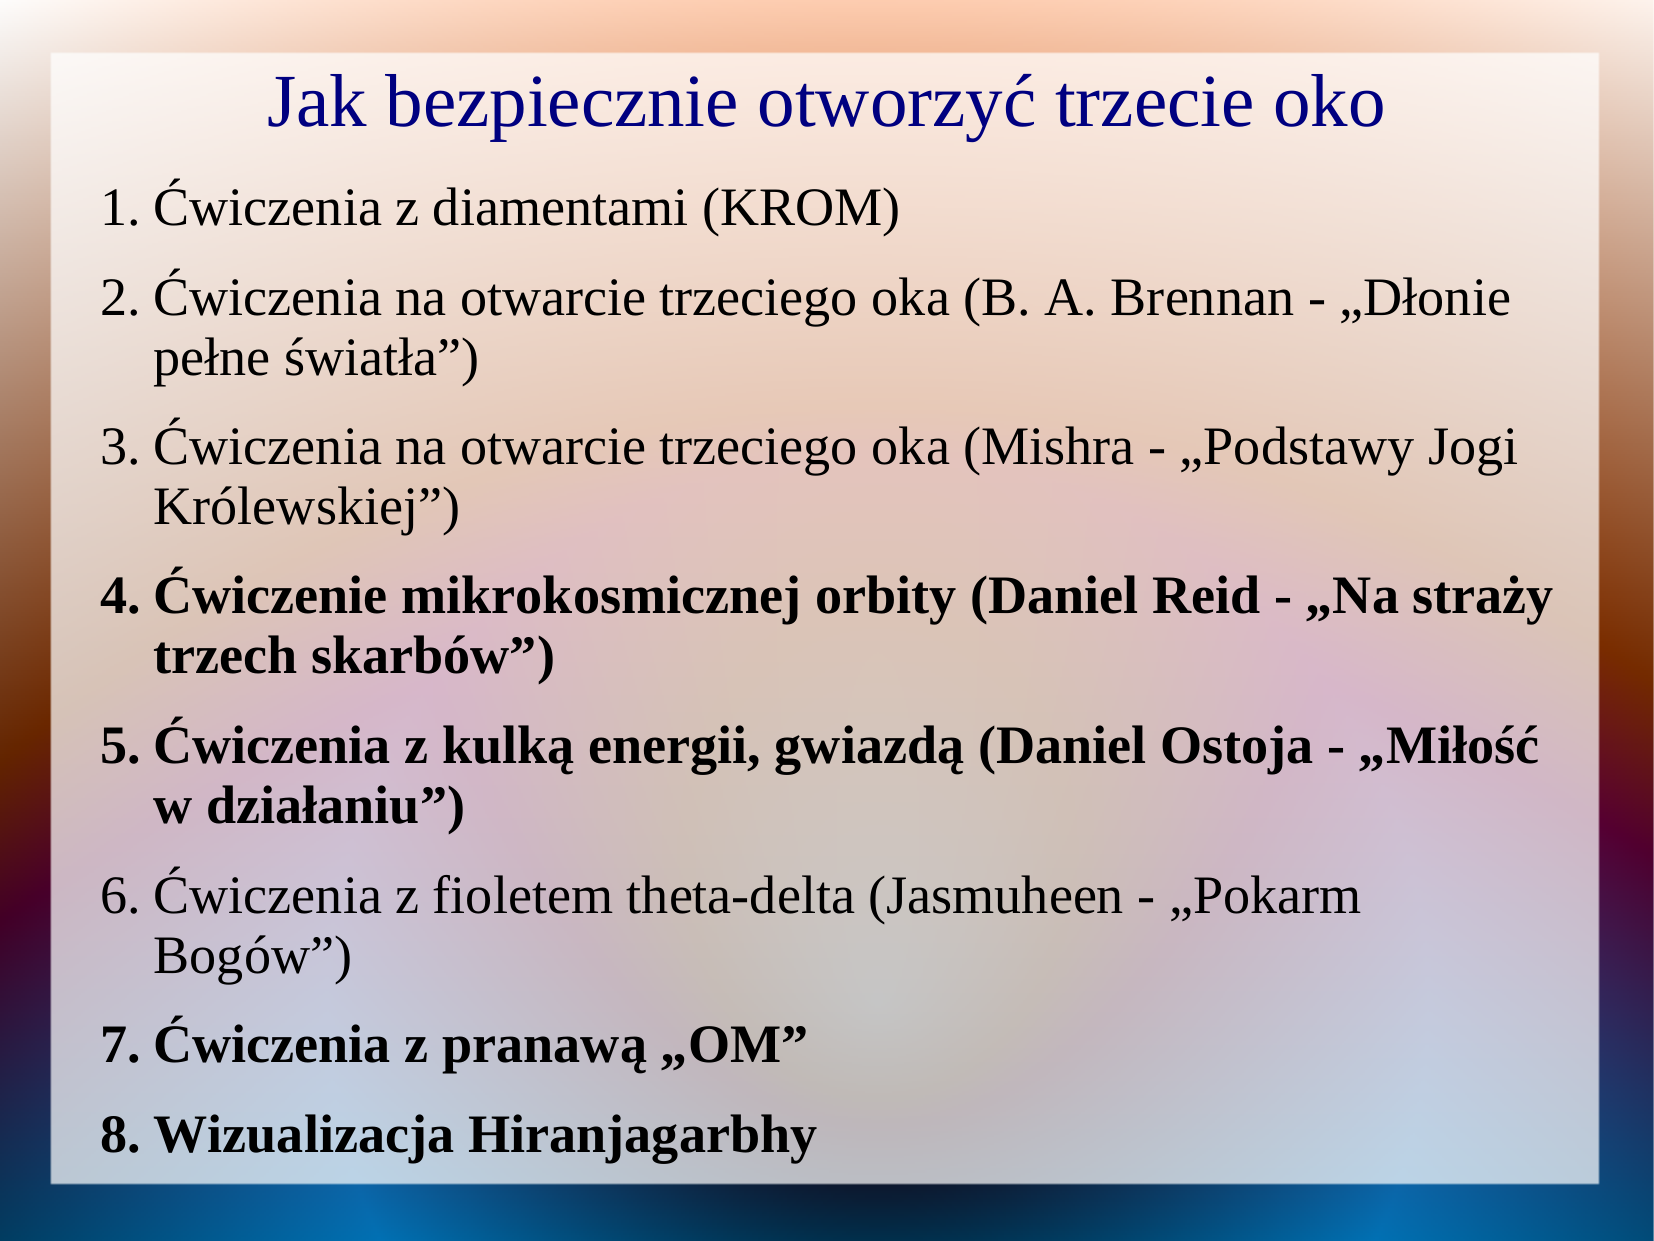

# Jak bezpiecznie otworzyć trzecie oko
Ćwiczenia z diamentami (KROM)
Ćwiczenia na otwarcie trzeciego oka (B. A. Brennan - „Dłonie pełne światła”)
Ćwiczenia na otwarcie trzeciego oka (Mishra - „Podstawy Jogi Królewskiej”)
Ćwiczenie mikrokosmicznej orbity (Daniel Reid - „Na straży trzech skarbów”)
Ćwiczenia z kulką energii, gwiazdą (Daniel Ostoja - „Miłość w działaniu”)
Ćwiczenia z fioletem theta-delta (Jasmuheen - „Pokarm Bogów”)
Ćwiczenia z pranawą „OM”
Wizualizacja Hiranjagarbhy